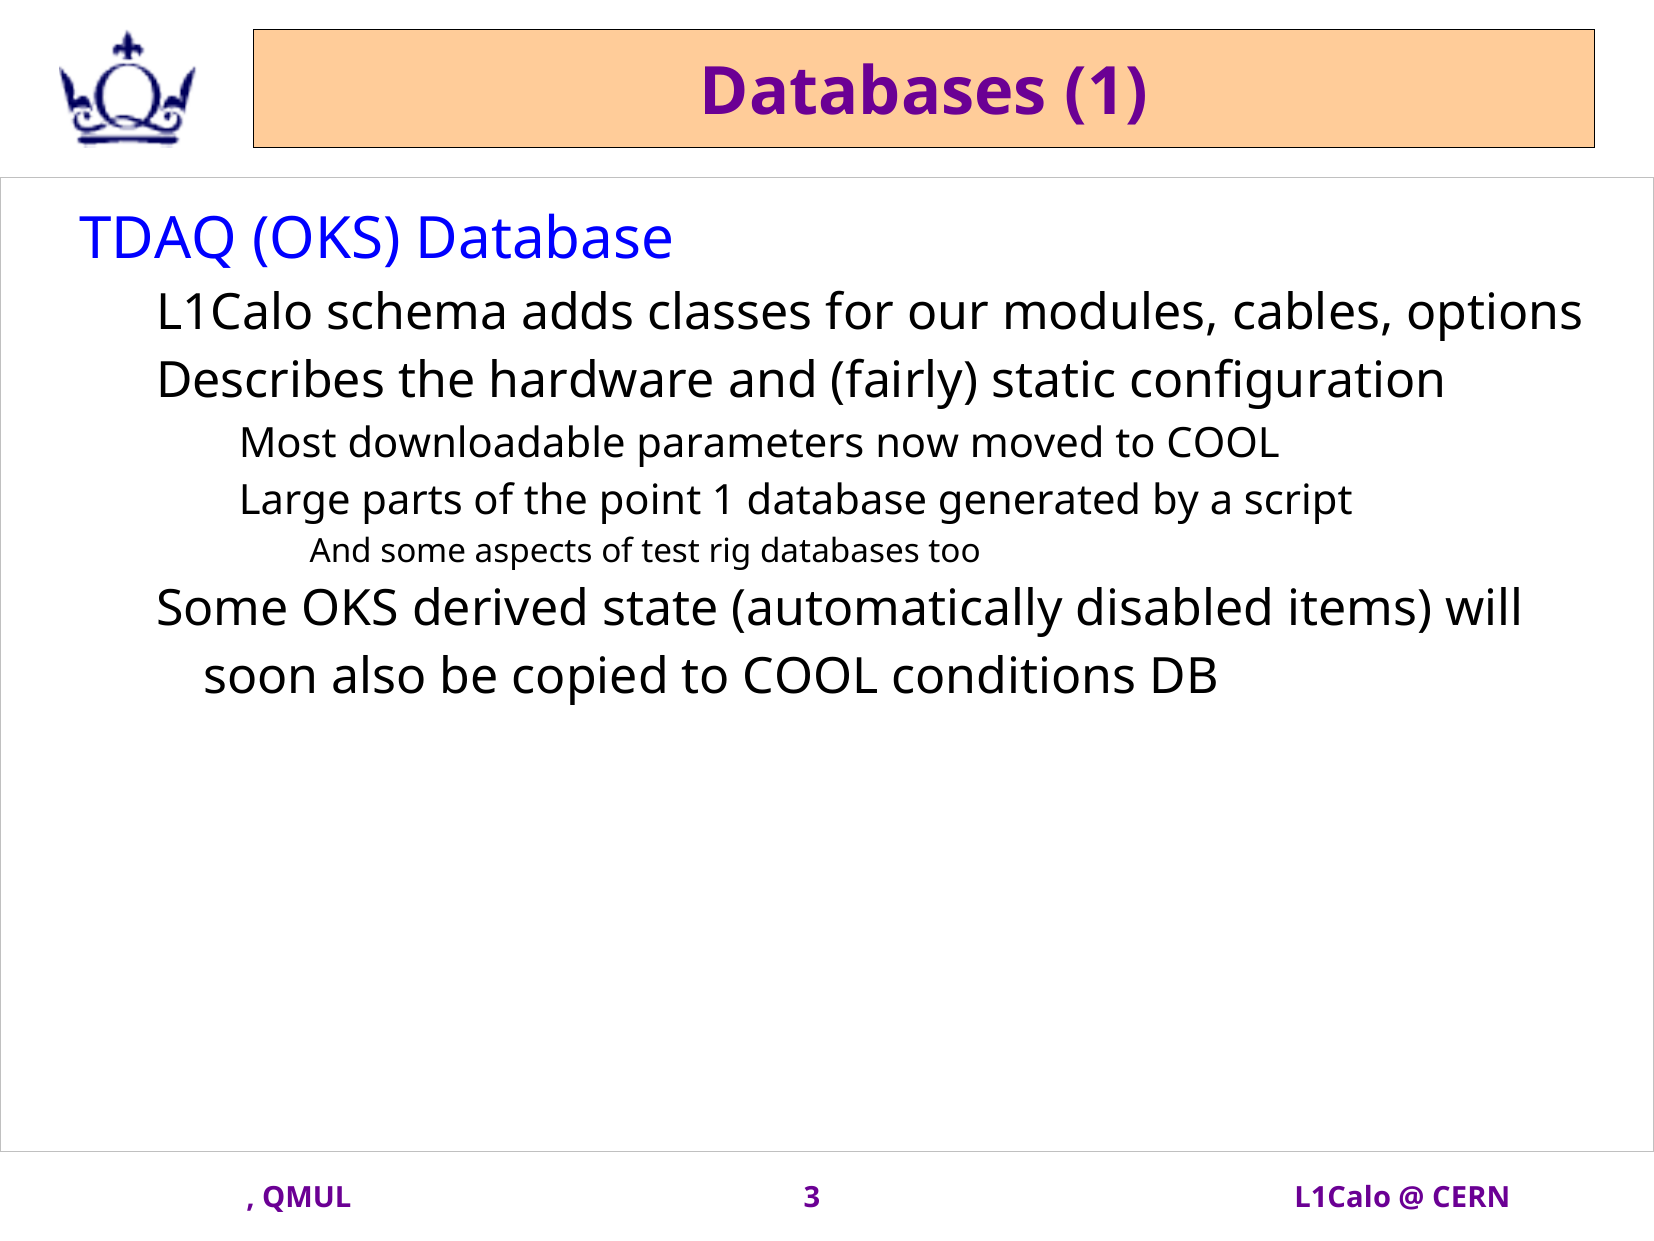

# Databases (1)
TDAQ (OKS) Database
L1Calo schema adds classes for our modules, cables, options
Describes the hardware and (fairly) static configuration
Most downloadable parameters now moved to COOL
Large parts of the point 1 database generated by a script
And some aspects of test rig databases too
Some OKS derived state (automatically disabled items) will soon also be copied to COOL conditions DB